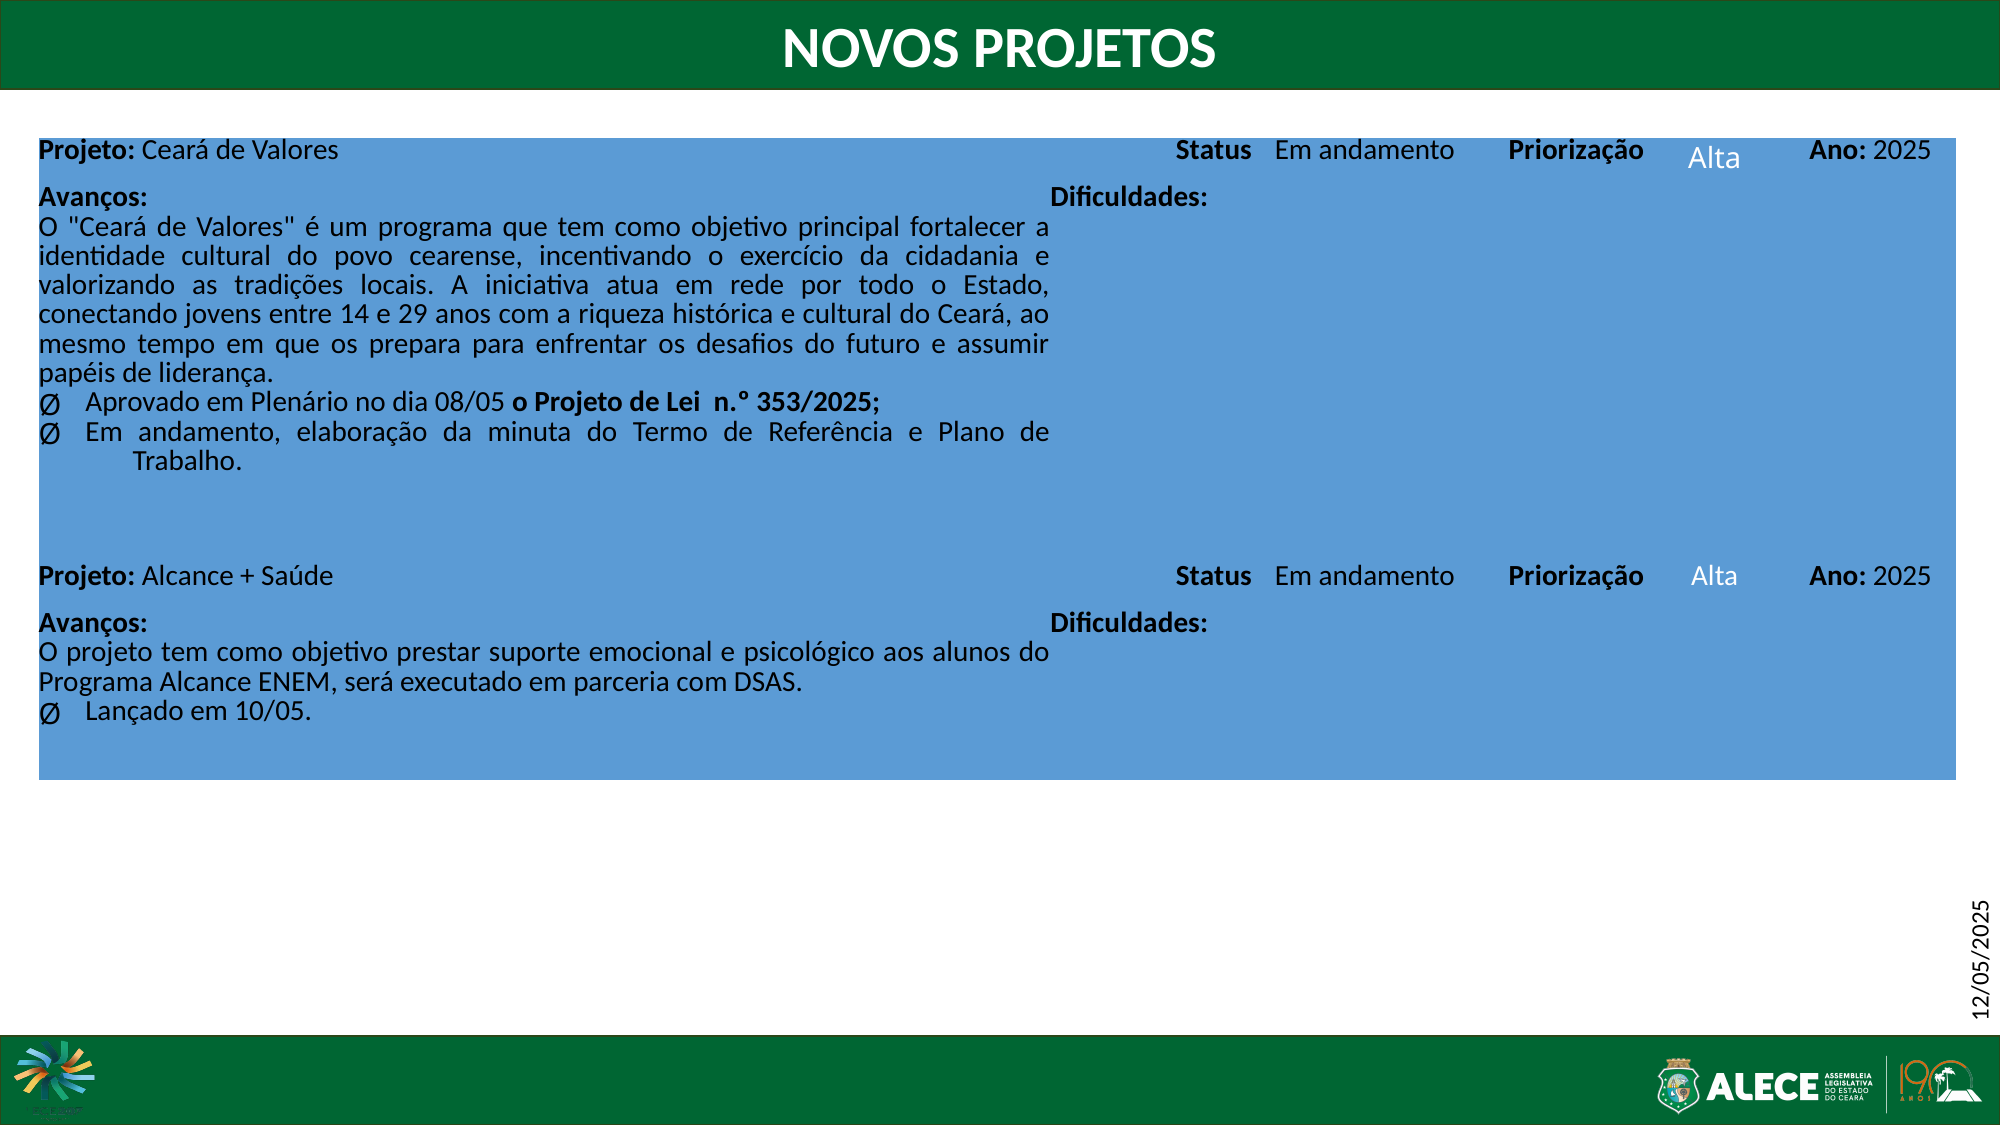

NOVOS PROJETOS
| Projeto: Ceará de Valores | | Status | Em andamento | Priorização | Alta | Ano: 2025 |
| --- | --- | --- | --- | --- | --- | --- |
| Avanços: O "Ceará de Valores" é um programa que tem como objetivo principal fortalecer a identidade cultural do povo cearense, incentivando o exercício da cidadania e valorizando as tradições locais. A iniciativa atua em rede por todo o Estado, conectando jovens entre 14 e 29 anos com a riqueza histórica e cultural do Ceará, ao mesmo tempo em que os prepara para enfrentar os desafios do futuro e assumir papéis de liderança. Aprovado em Plenário no dia 08/05 o Projeto de Lei  n.º 353/2025; Em andamento, elaboração da minuta do Termo de Referência e Plano de Trabalho. | Dificuldades: | | | | | |
| Projeto: Alcance + Saúde | | Status | Em andamento | Priorização | Alta | Ano: 2025 |
| Avanços: O projeto tem como objetivo prestar suporte emocional e psicológico aos alunos do Programa Alcance ENEM, será executado em parceria com DSAS. Lançado em 10/05. | Dificuldades: | | | | | |
12/05/2025